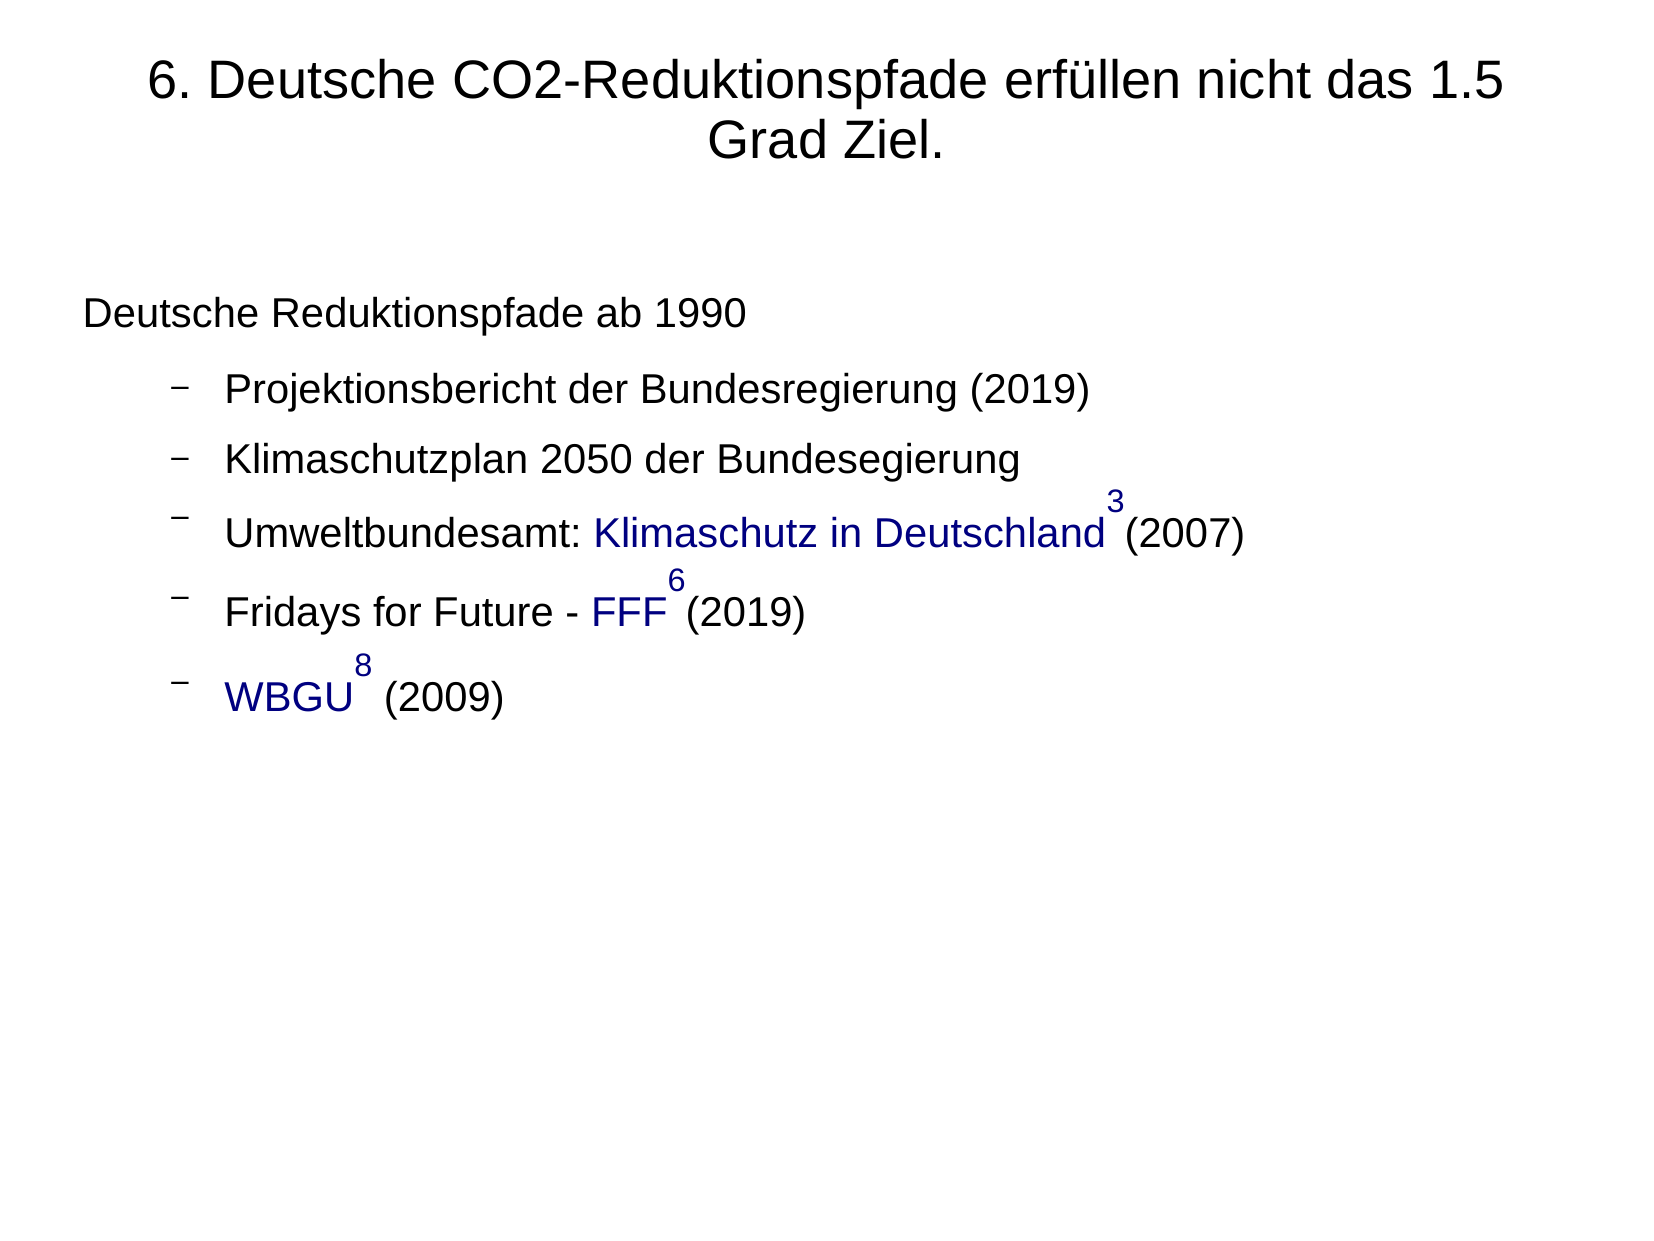

# 6. Deutsche CO2-Reduktionspfade erfüllen nicht das 1.5 Grad Ziel.
Deutsche Reduktionspfade ab 1990
Projektionsbericht der Bundesregierung (2019)
Klimaschutzplan 2050 der Bundesegierung
Umweltbundesamt: Klimaschutz in Deutschland3(2007)
Fridays for Future - FFF6(2019)
WBGU8 (2009)